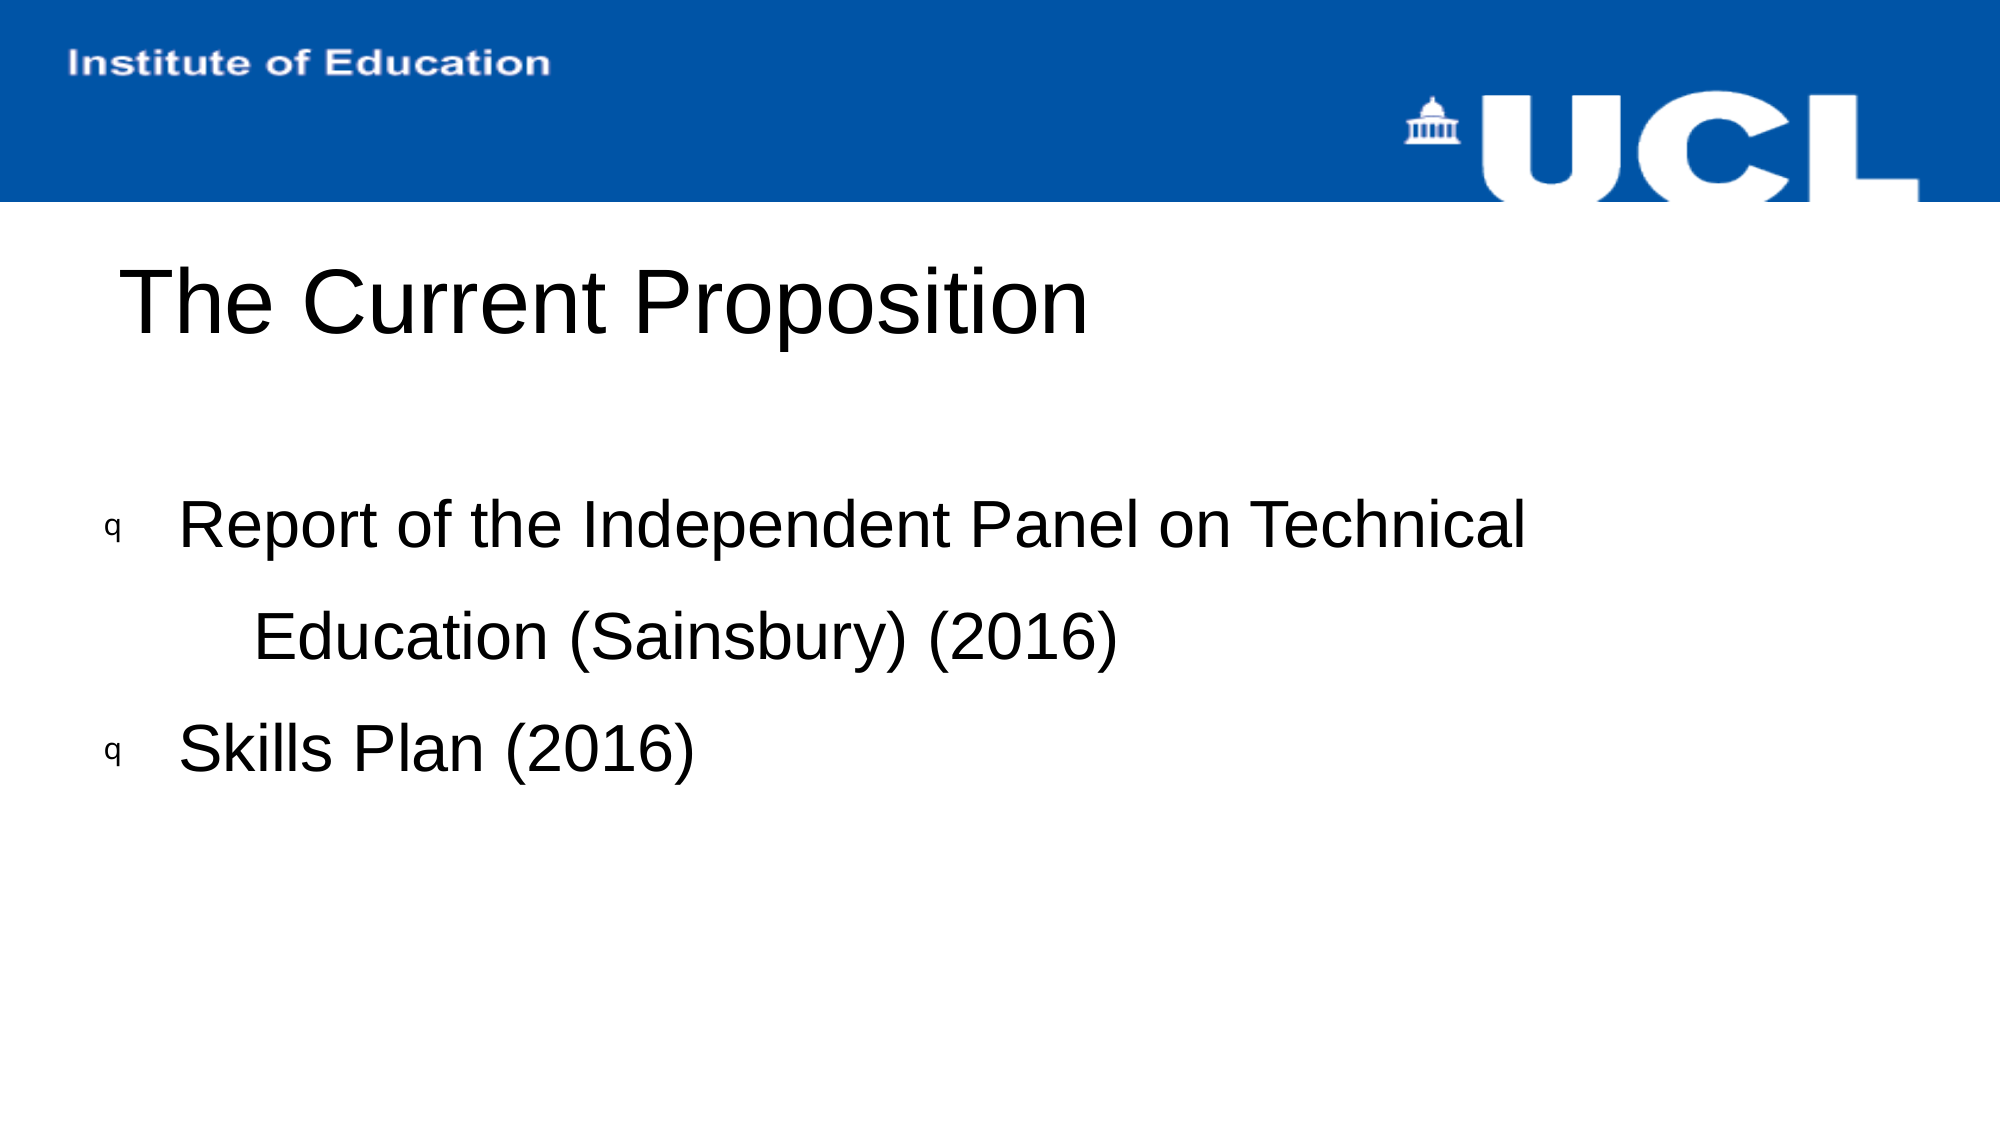

The Current Proposition
Report of the Independent Panel on Technical Education (Sainsbury) (2016)
Skills Plan (2016)